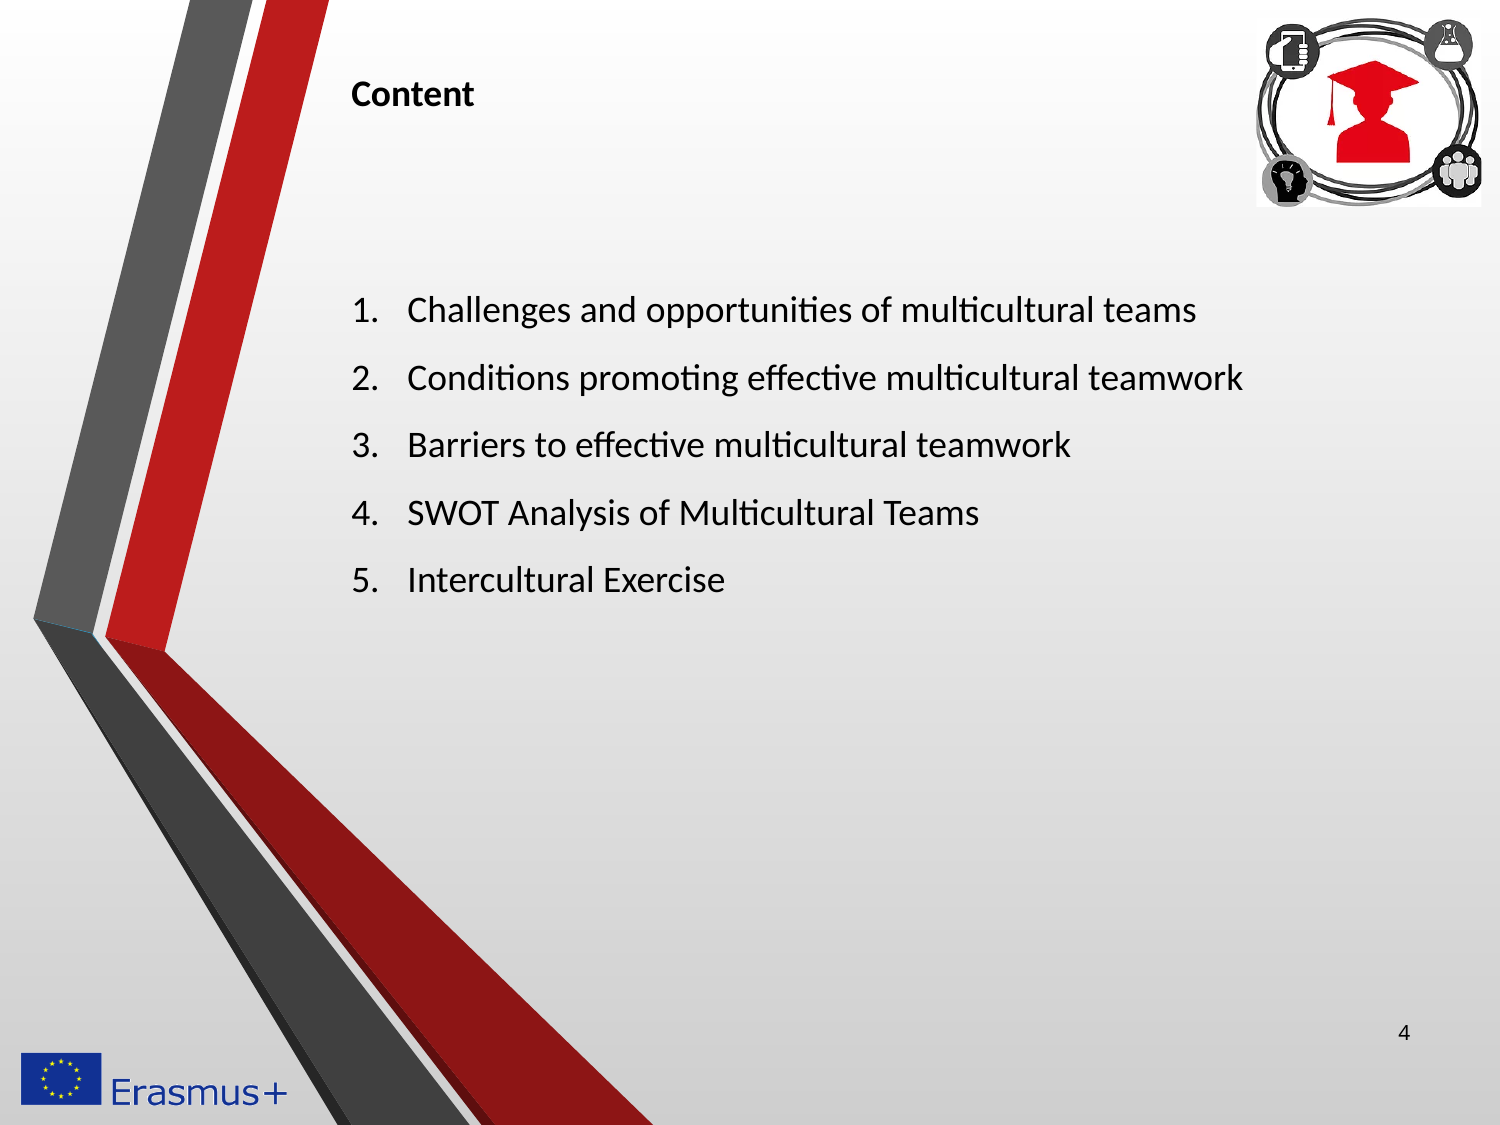

Content
Challenges and opportunities of multicultural teams
Conditions promoting effective multicultural teamwork
Barriers to effective multicultural teamwork
SWOT Analysis of Multicultural Teams
Intercultural Exercise